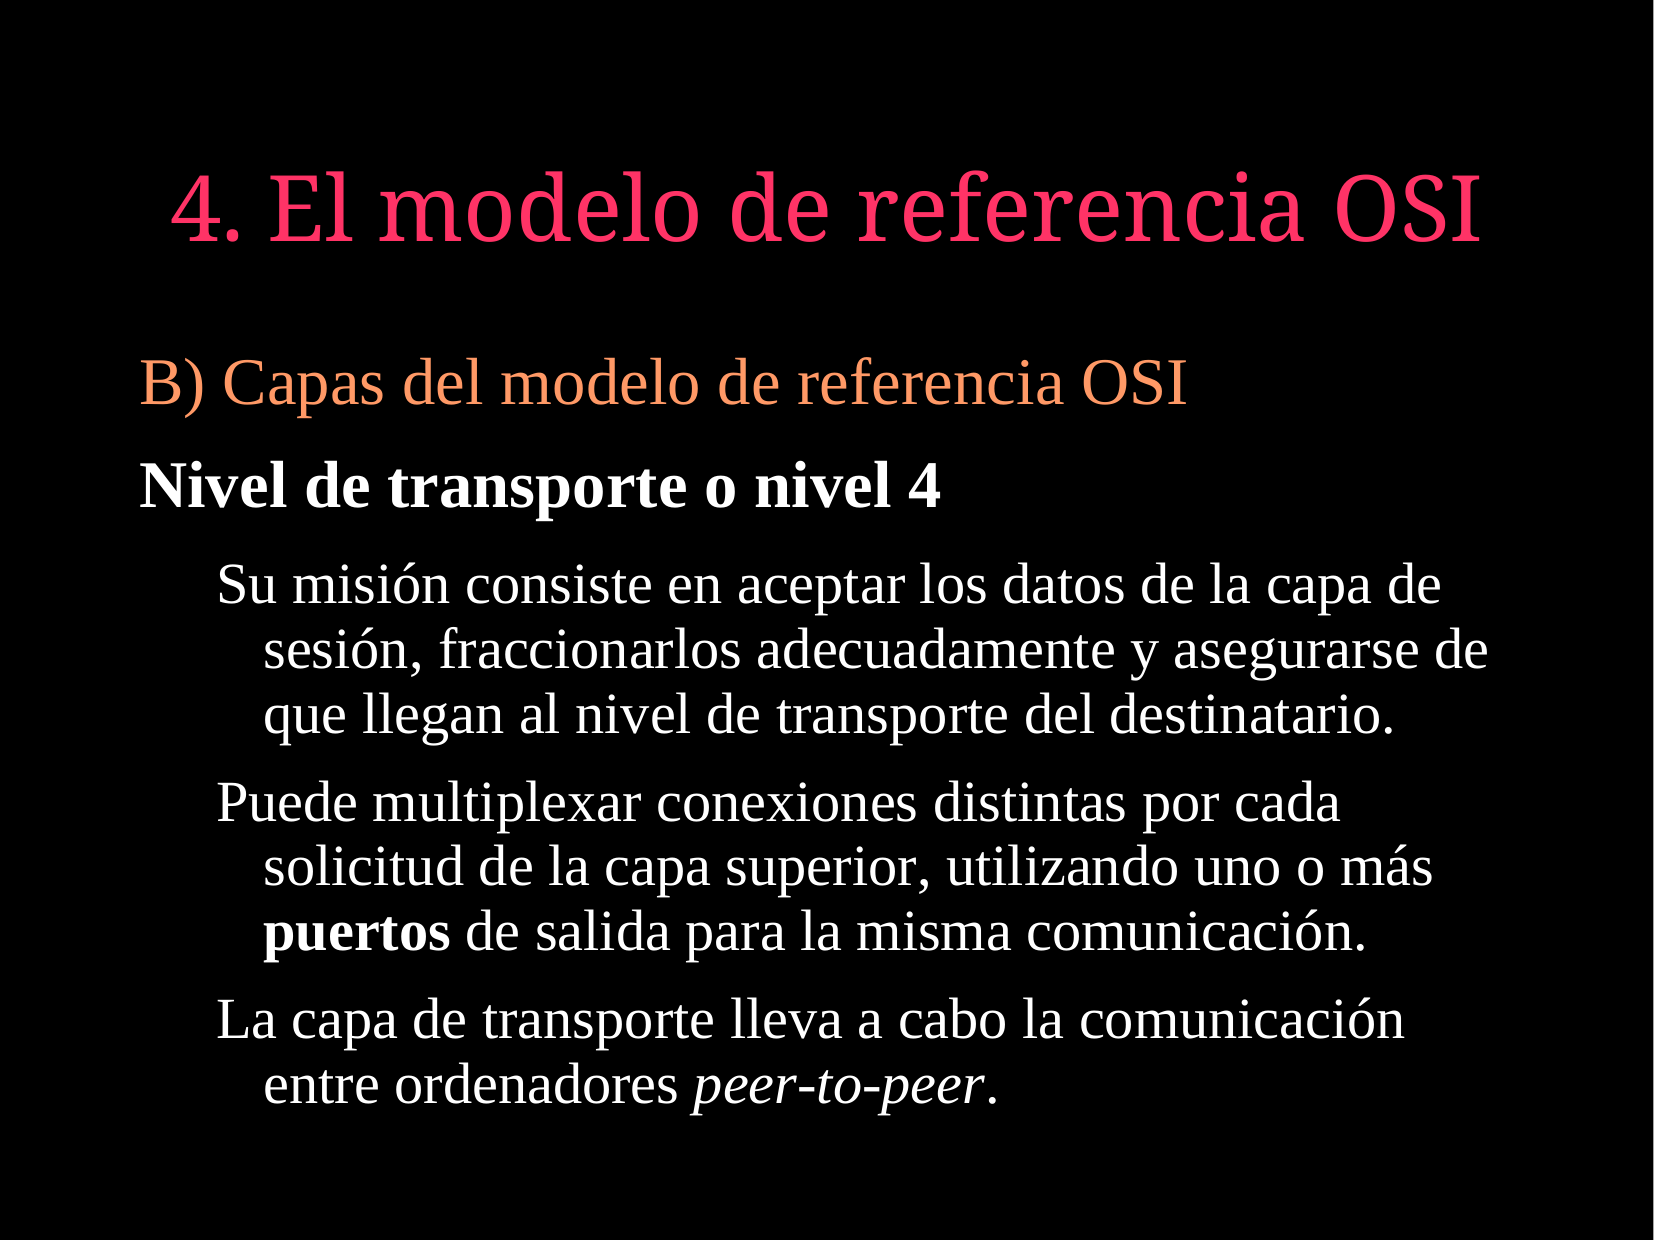

# 4. El modelo de referencia OSI
B) Capas del modelo de referencia OSI
Nivel de transporte o nivel 4
Su misión consiste en aceptar los datos de la capa de sesión, fraccionarlos adecuadamente y asegurarse de que llegan al nivel de transporte del destinatario.
Puede multiplexar conexiones distintas por cada solicitud de la capa superior, utilizando uno o más puertos de salida para la misma comunicación.
La capa de transporte lleva a cabo la comunicación entre ordenadores peer-to-peer.